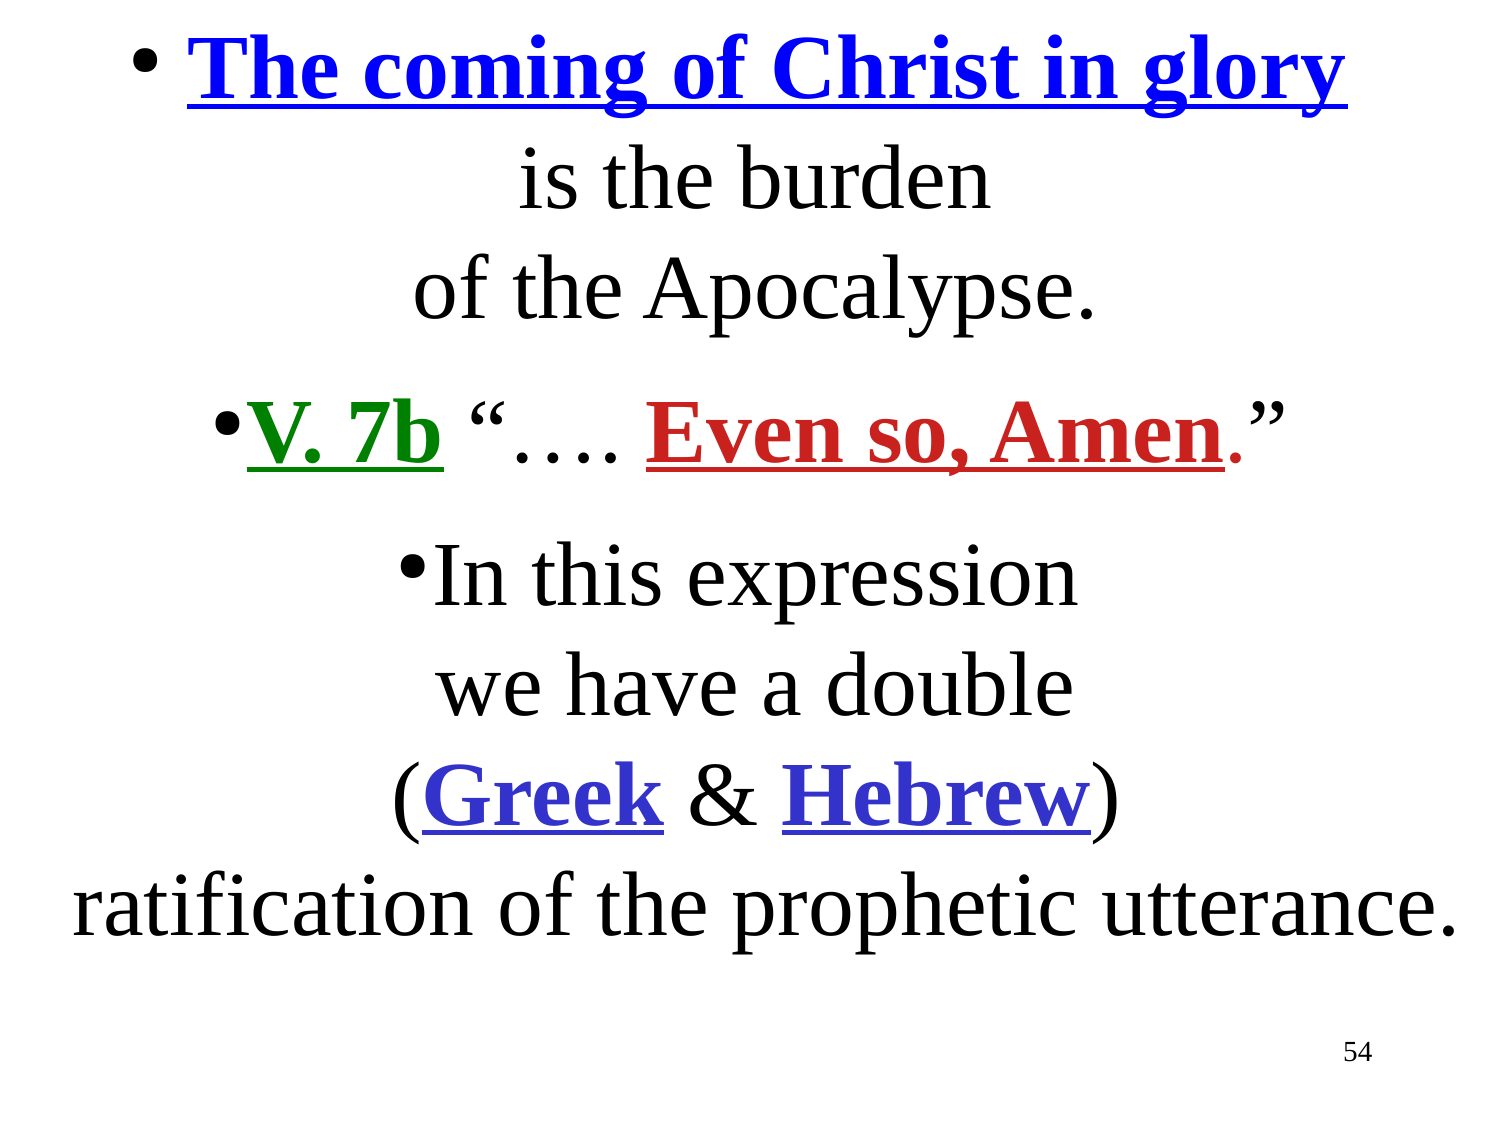

The coming of Christ in glory
is the burden
of the Apocalypse.
V. 7b “…. Even so, Amen.”
In this expression
we have a double
(Greek & Hebrew)
ratification of the prophetic utterance.